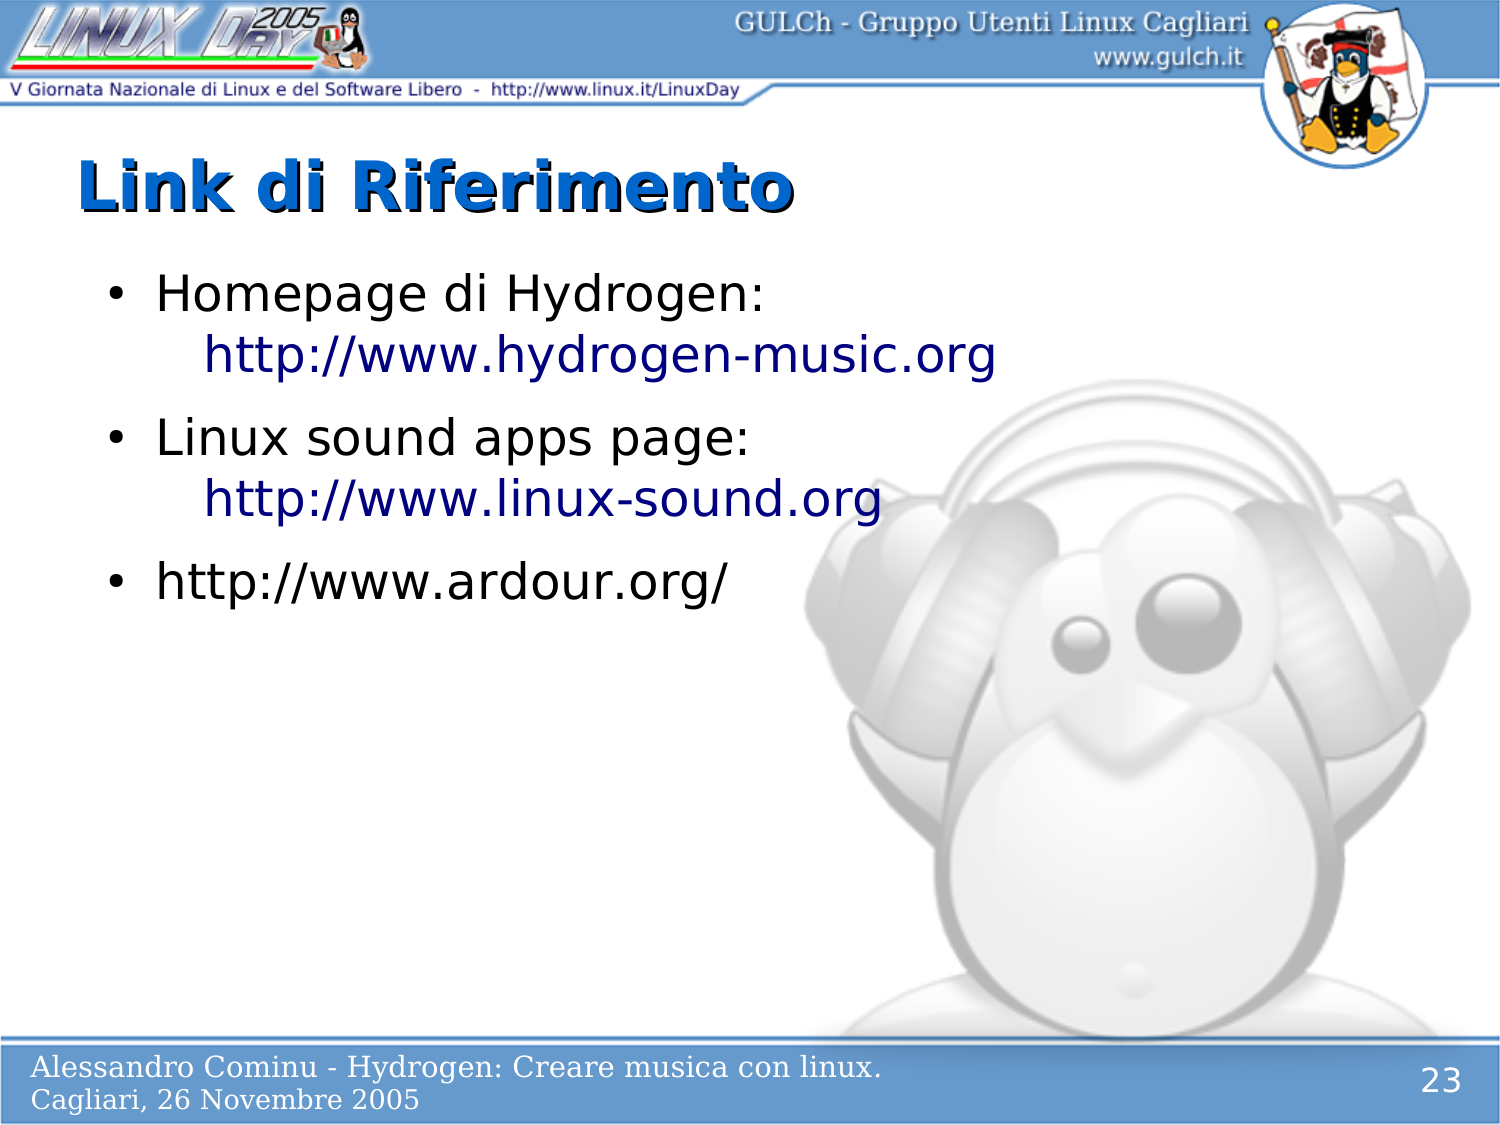

# Link di Riferimento
Homepage di Hydrogen:http://www.hydrogen-music.org
Linux sound apps page:
http://www.linux-sound.org
http://www.ardour.org/